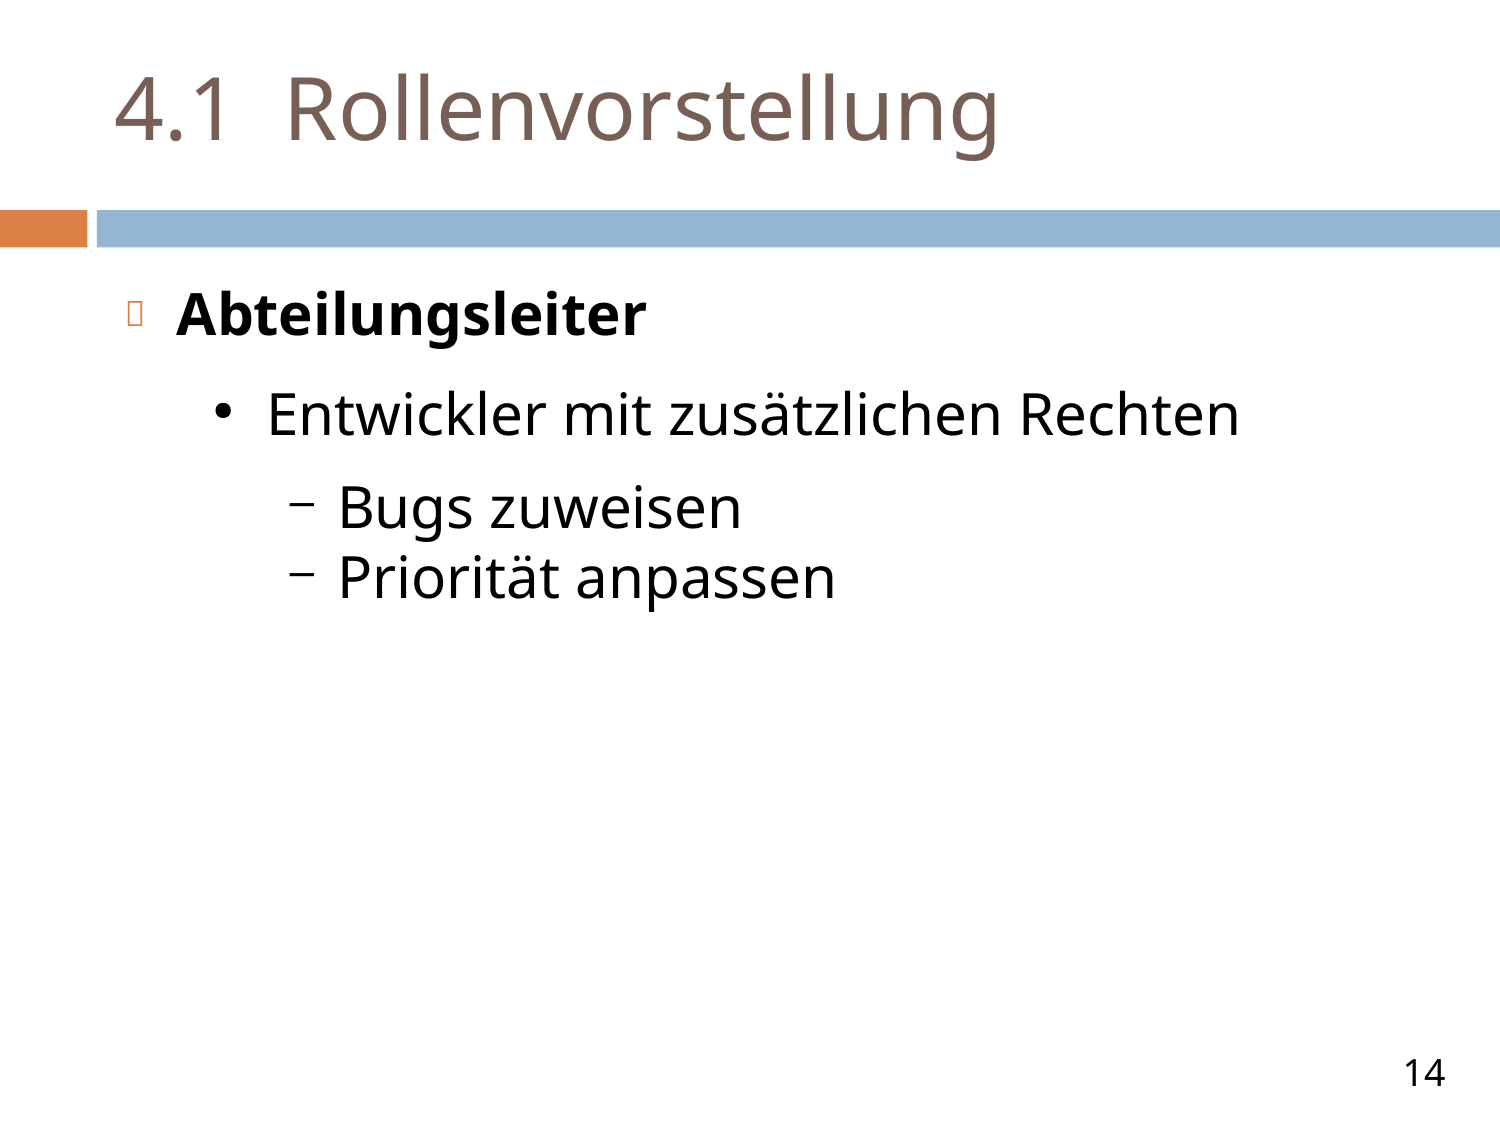

# 4.1 Rollenvorstellung
Abteilungsleiter
Entwickler mit zusätzlichen Rechten
Bugs zuweisen
Priorität anpassen
14